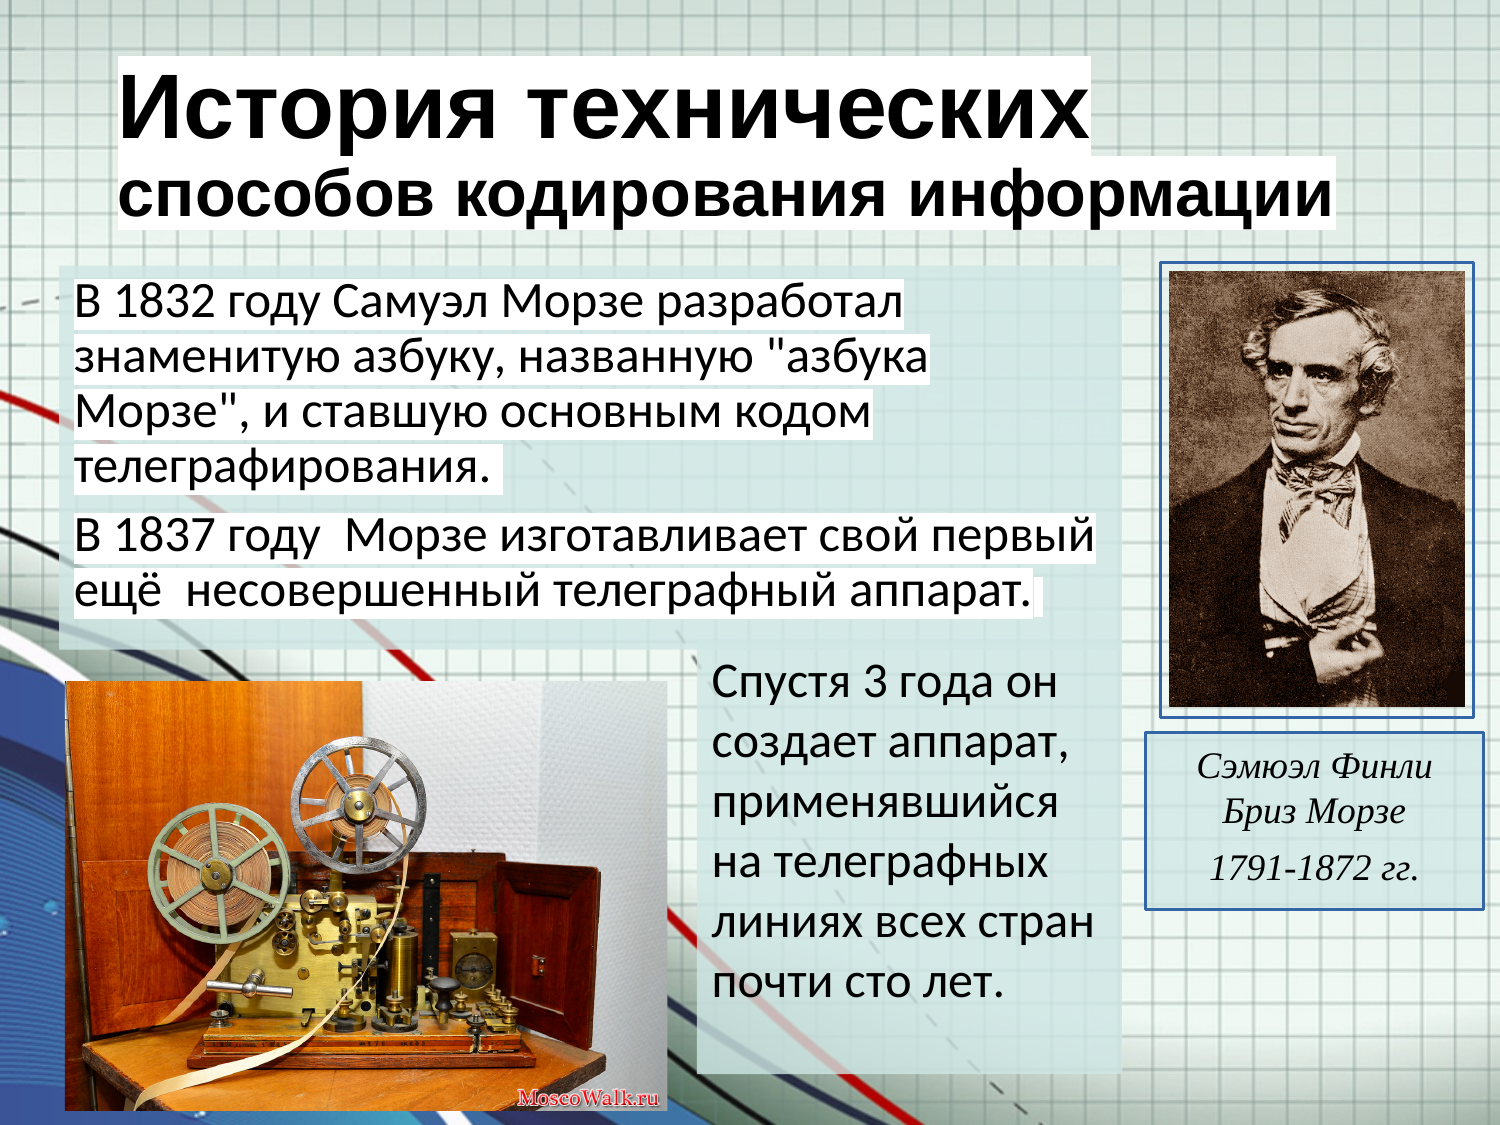

История технических
способов кодирования информации
В 1832 году Самуэл Морзе разработал знаменитую азбуку, названную "азбука Морзе", и ставшую основным кодом телеграфирования.
В 1837 году Морзе изготавливает свой первый ещё несовершенный телеграфный аппарат.
#
Спустя 3 года он создает аппарат, применявшийся на телеграфных линиях всех стран почти сто лет.
Сэмюэл Финли Бриз Морзе
1791-1872 гг.